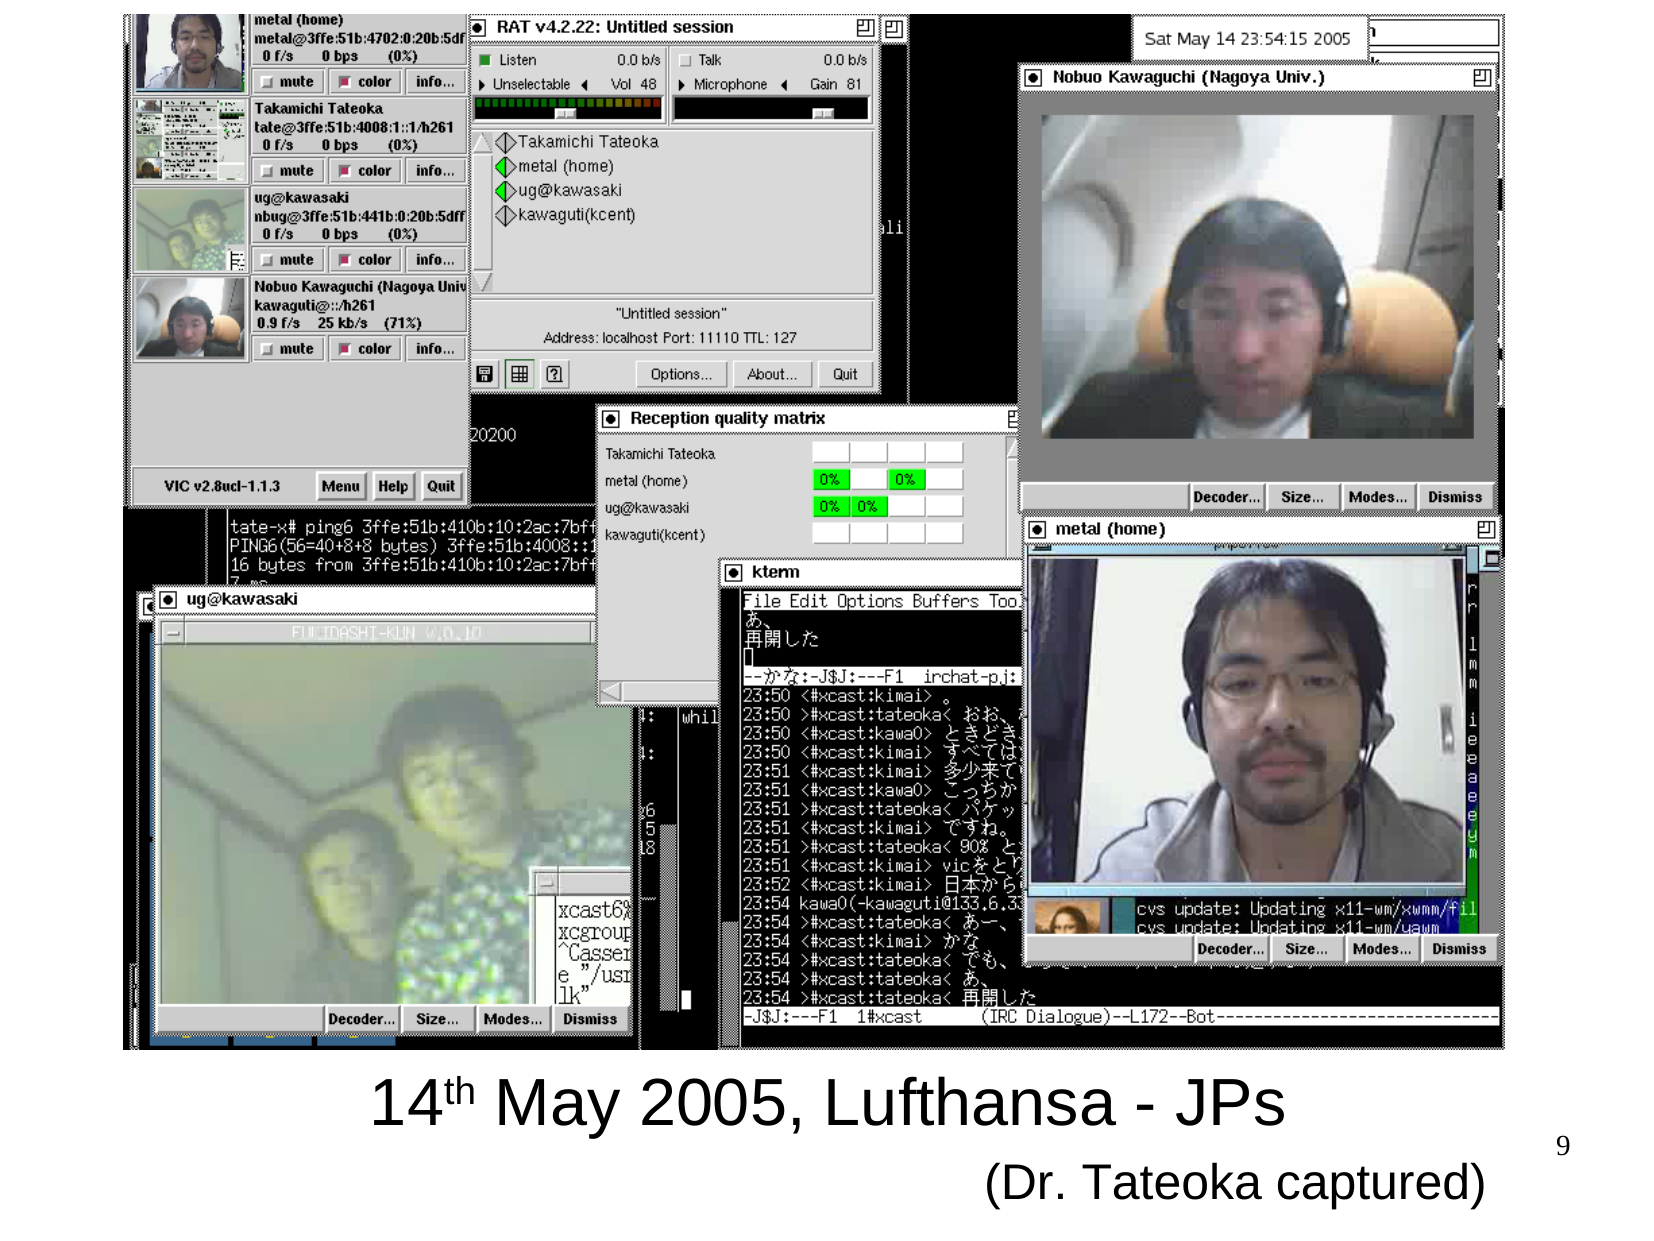

# 14th May 2005, Lufthansa - JPs (Dr. Tateoka captured)
9